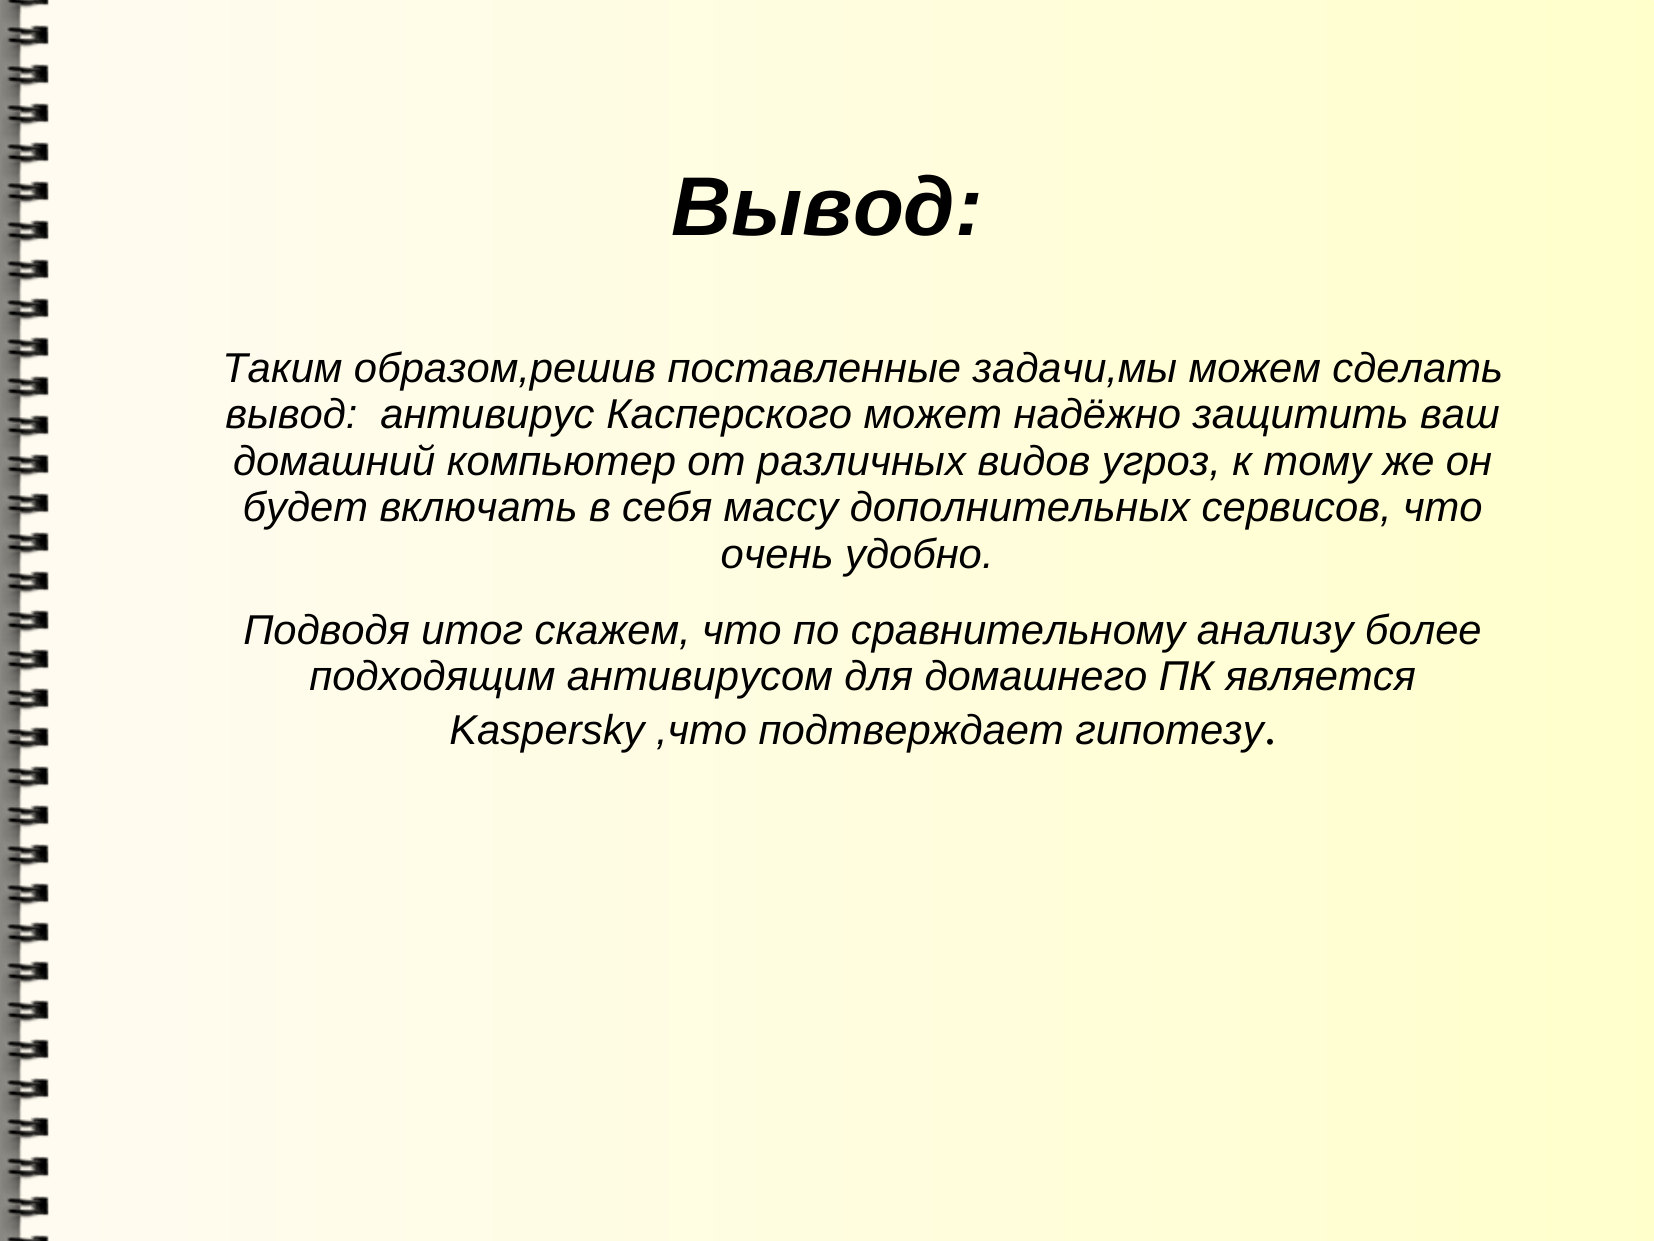

# Вывод:
Таким образом,решив поставленные задачи,мы можем сделать вывод: антивирус Касперского может надёжно защитить ваш домашний компьютер от различных видов угроз, к тому же он будет включать в себя массу дополнительных сервисов, что очень удобно.
Подводя итог скажем, что по сравнительному анализу более подходящим антивирусом для домашнего ПК является Kaspersky ,что подтверждает гипотезу.